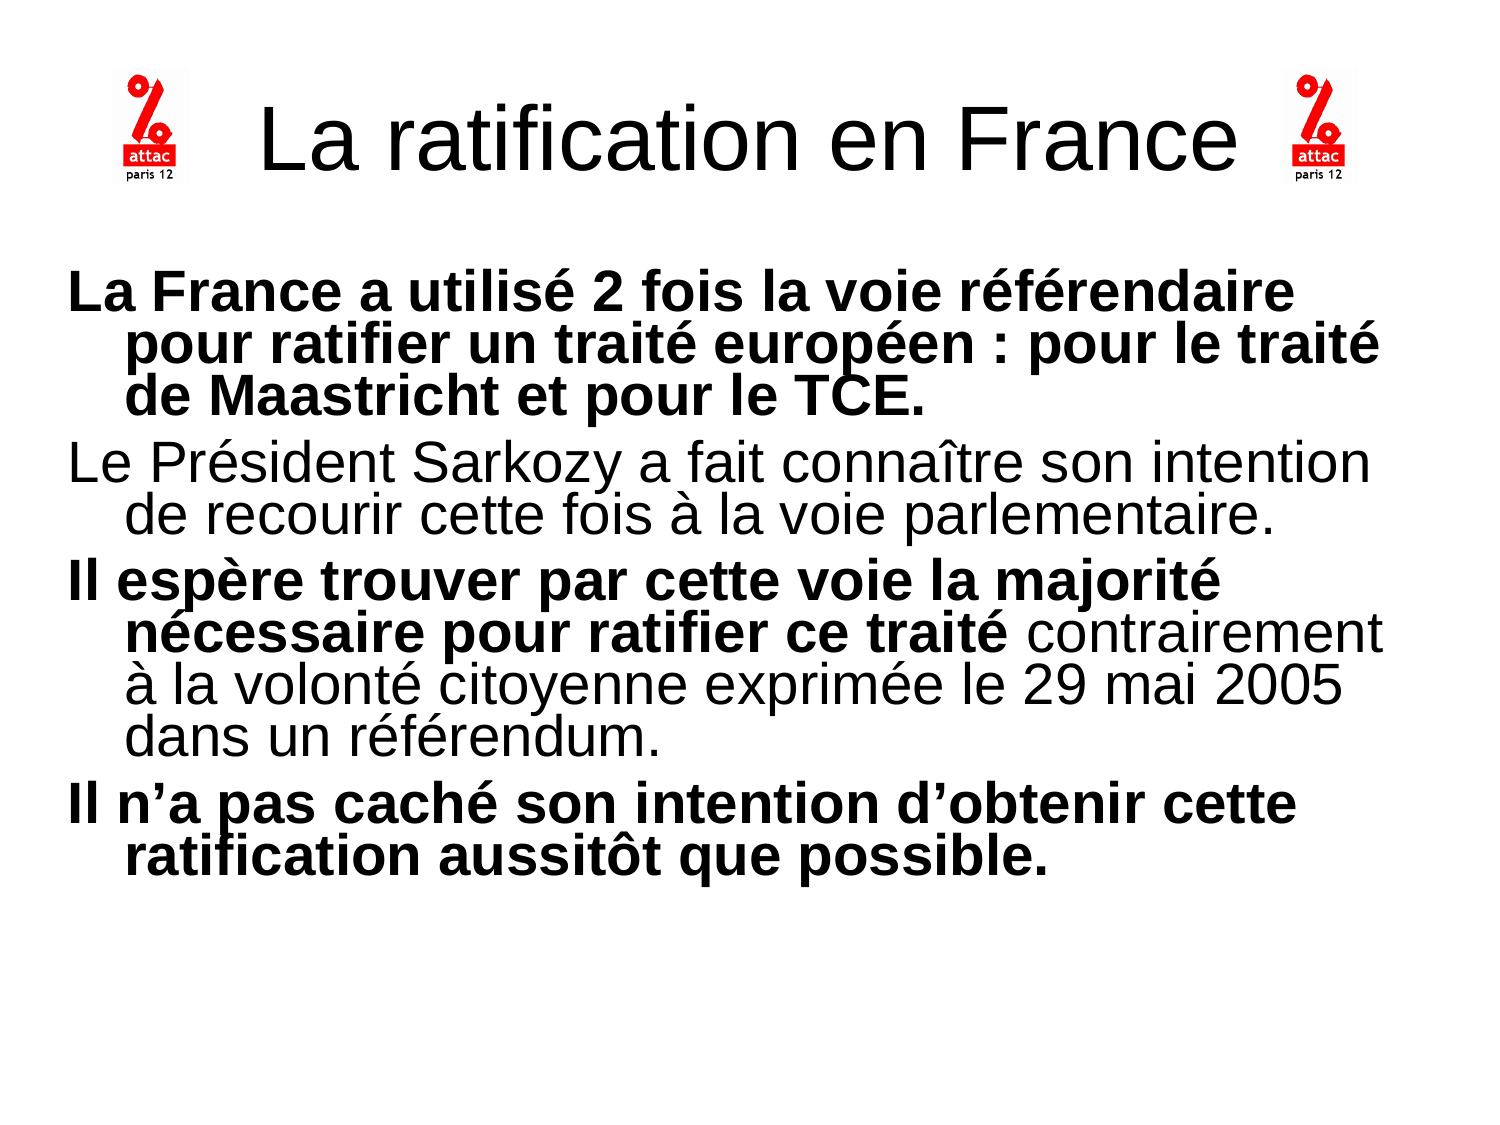

# La ratification en France
La France a utilisé 2 fois la voie référendaire pour ratifier un traité européen : pour le traité de Maastricht et pour le TCE.
Le Président Sarkozy a fait connaître son intention de recourir cette fois à la voie parlementaire.
Il espère trouver par cette voie la majorité nécessaire pour ratifier ce traité contrairement à la volonté citoyenne exprimée le 29 mai 2005 dans un référendum.
Il n’a pas caché son intention d’obtenir cette ratification aussitôt que possible.